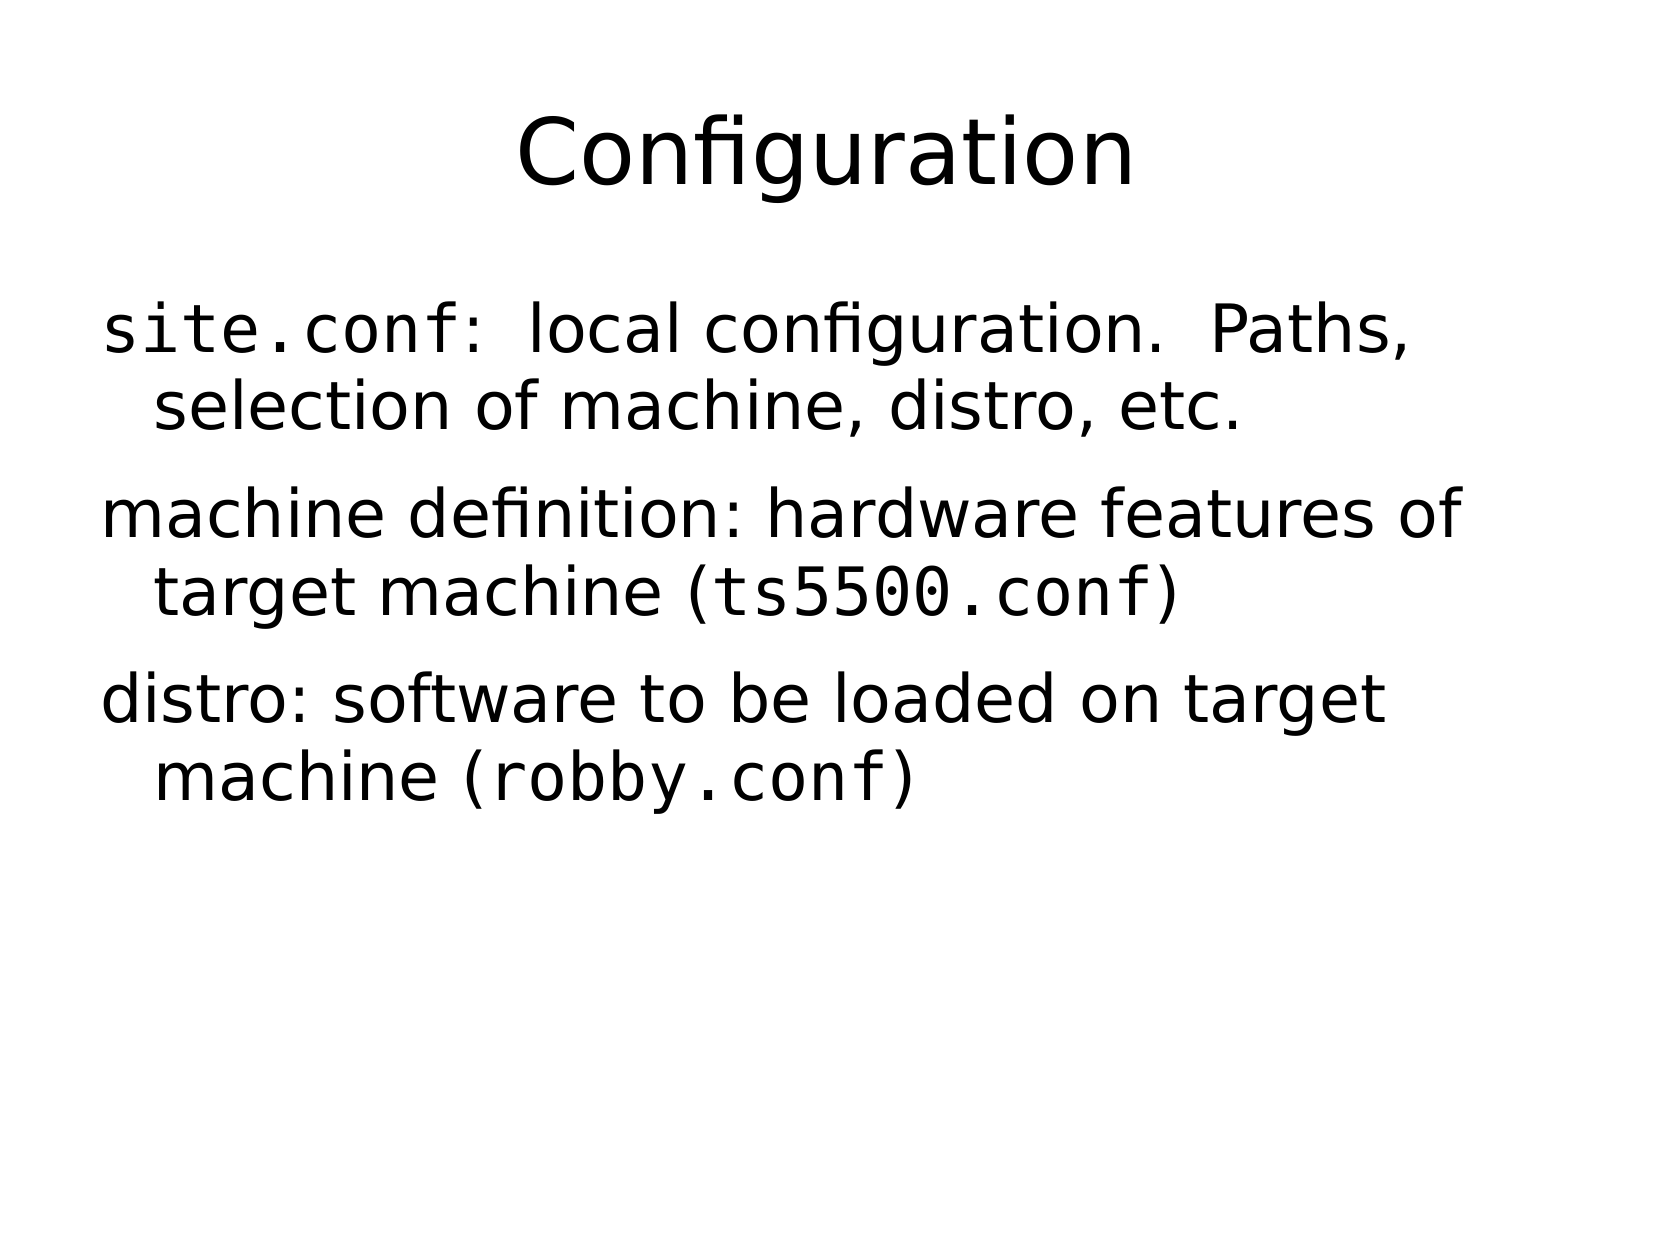

# Configuration
site.conf: local configuration. Paths, selection of machine, distro, etc.
machine definition: hardware features of target machine (ts5500.conf)
distro: software to be loaded on target machine (robby.conf)